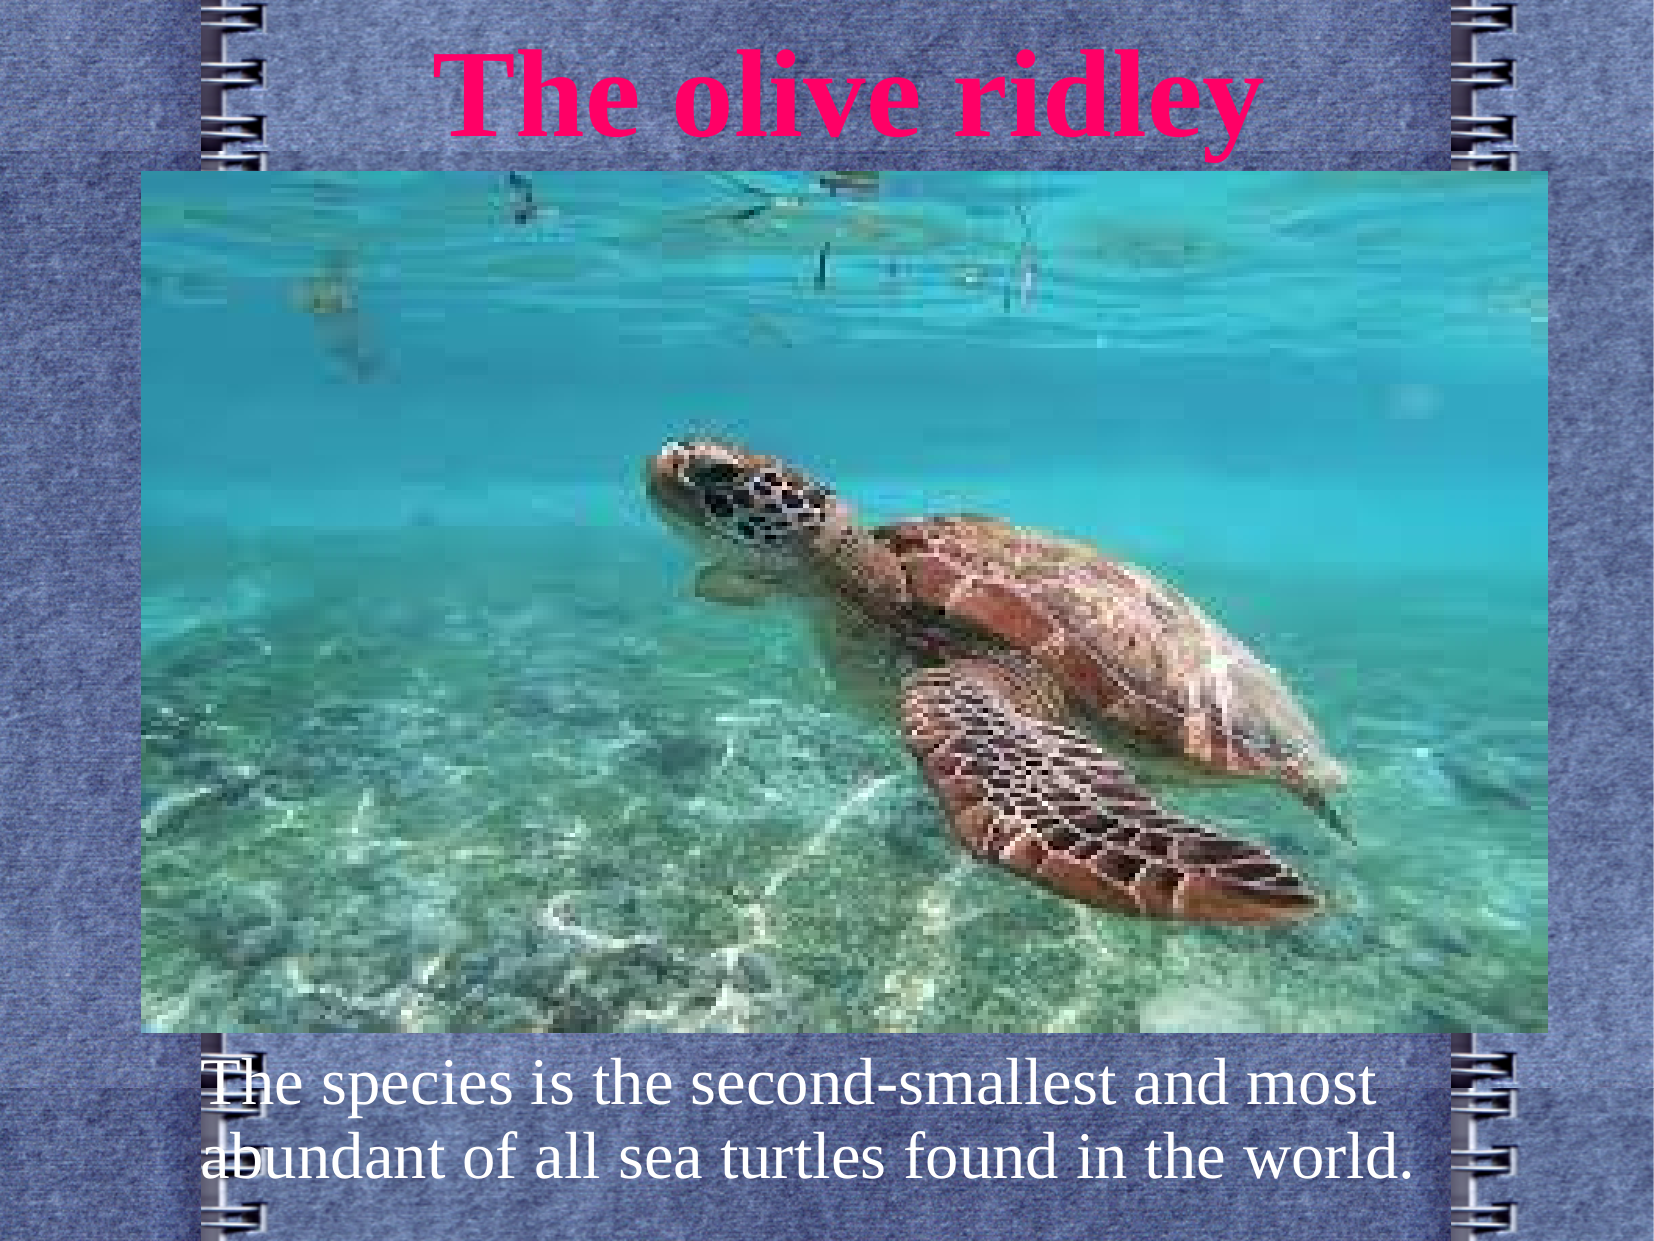

# The olive ridley
The species is the second-smallest and most abundant of all sea turtles found in the world.